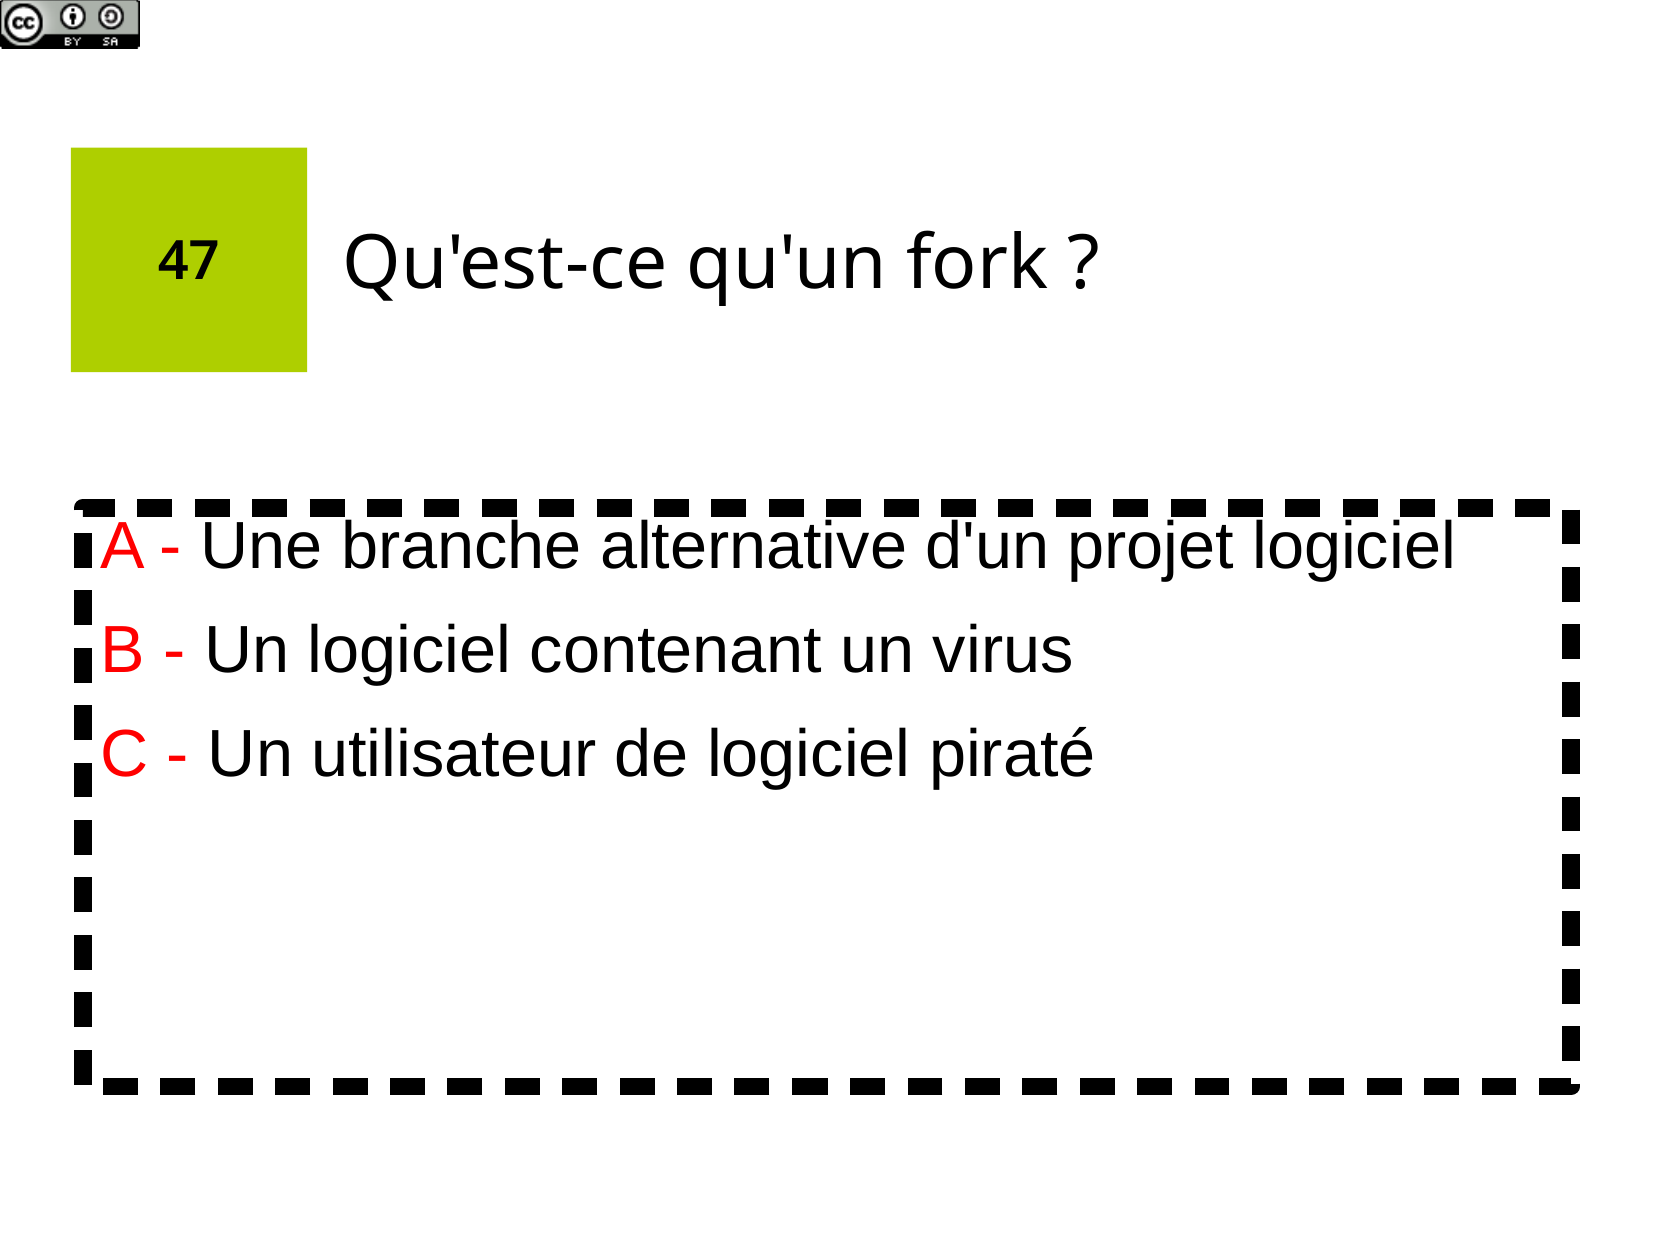

# Qu'est-ce qu'un fork ?
47
Une branche alternative d'un projet logiciel
Un logiciel contenant un virus
Un utilisateur de logiciel piraté